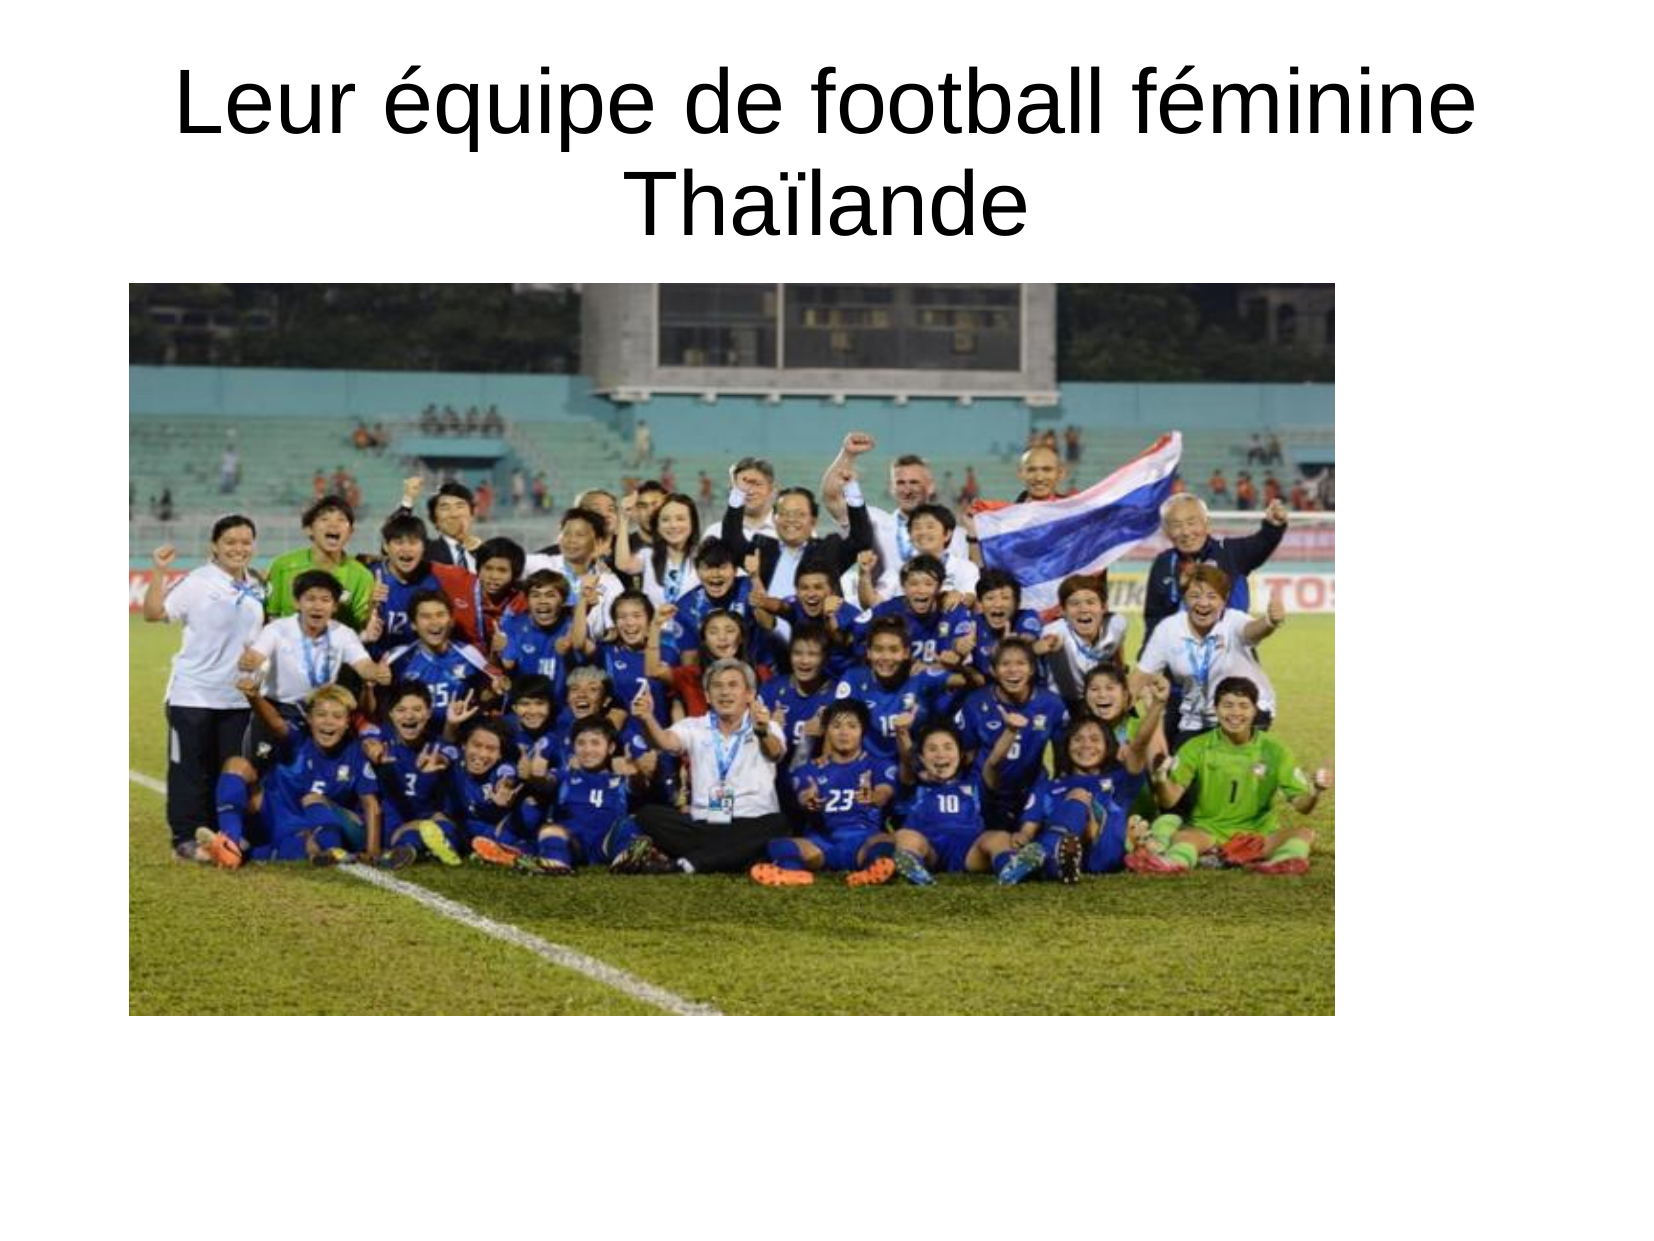

# Leur équipe de football féminine Thaïlande